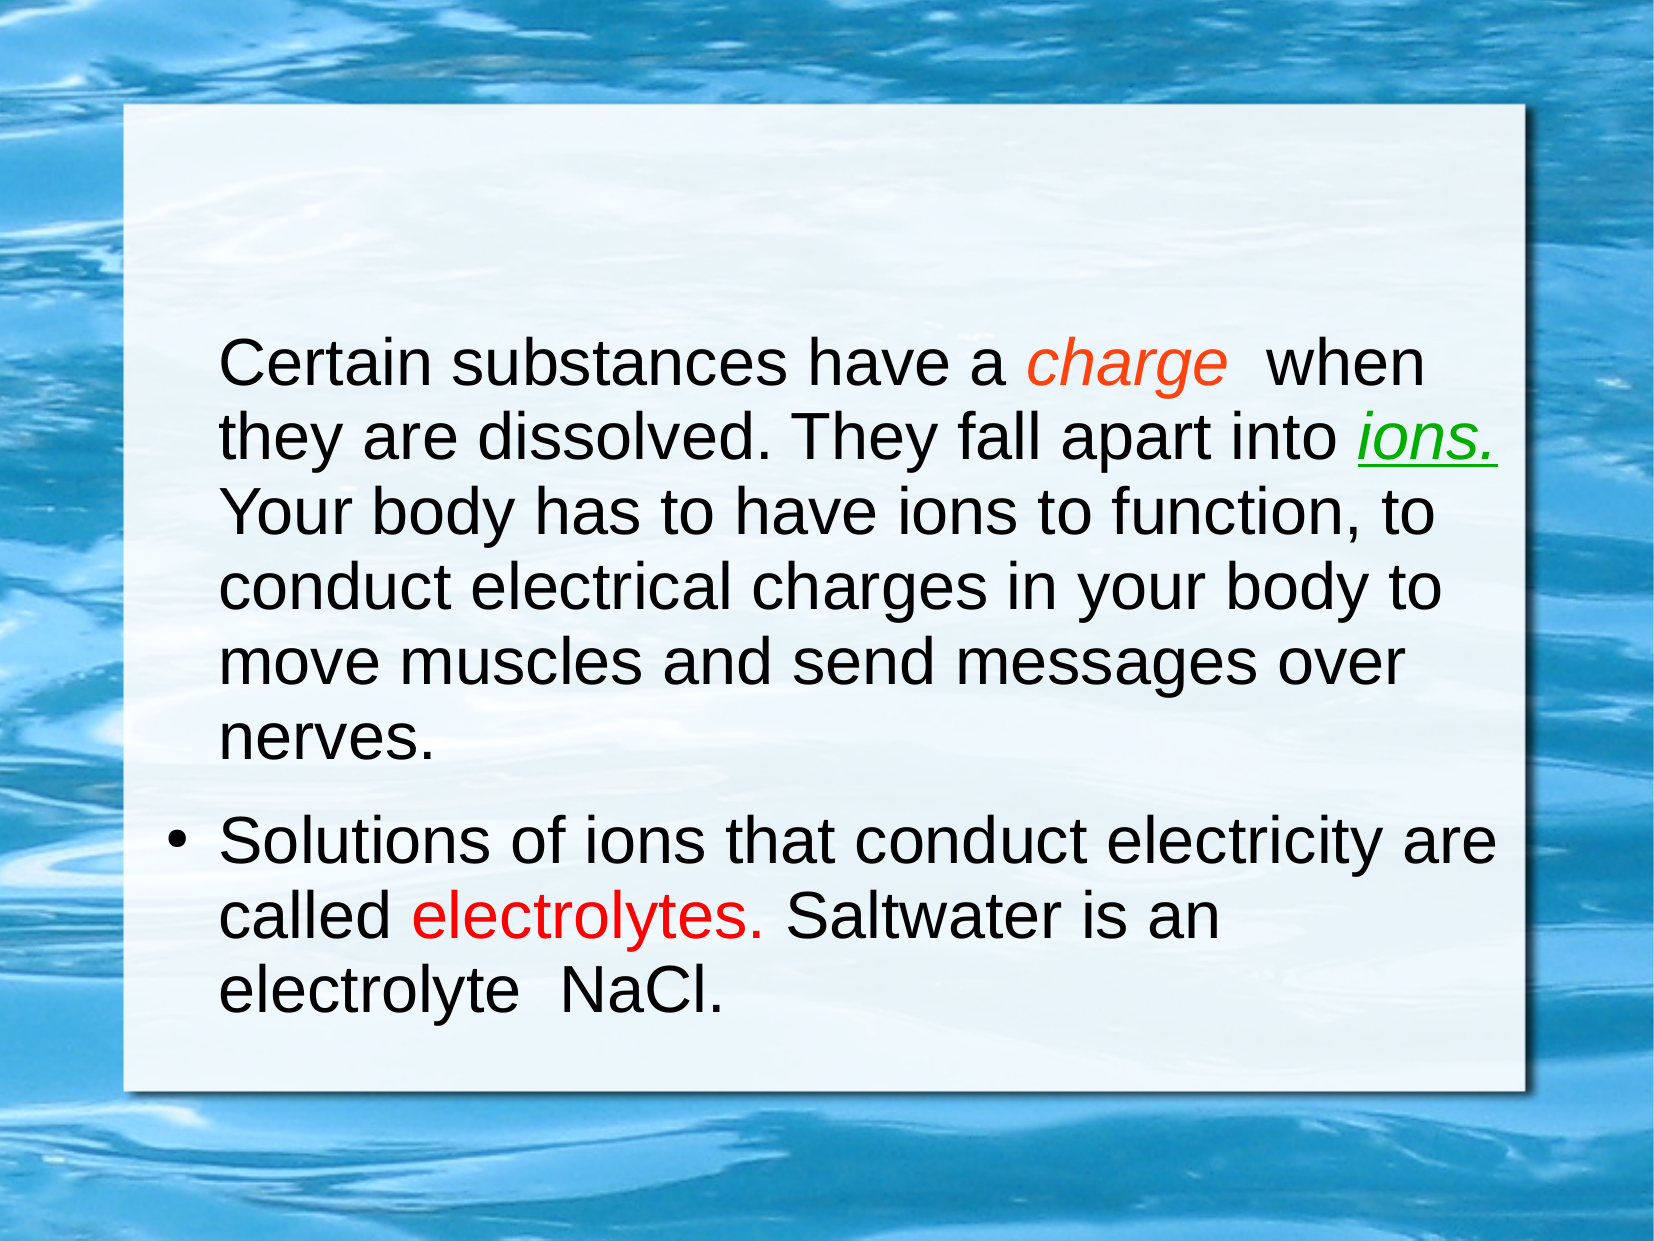

#
Certain substances have a charge when they are dissolved. They fall apart into ions. Your body has to have ions to function, to conduct electrical charges in your body to move muscles and send messages over nerves.
Solutions of ions that conduct electricity are called electrolytes. Saltwater is an electrolyte NaCl.